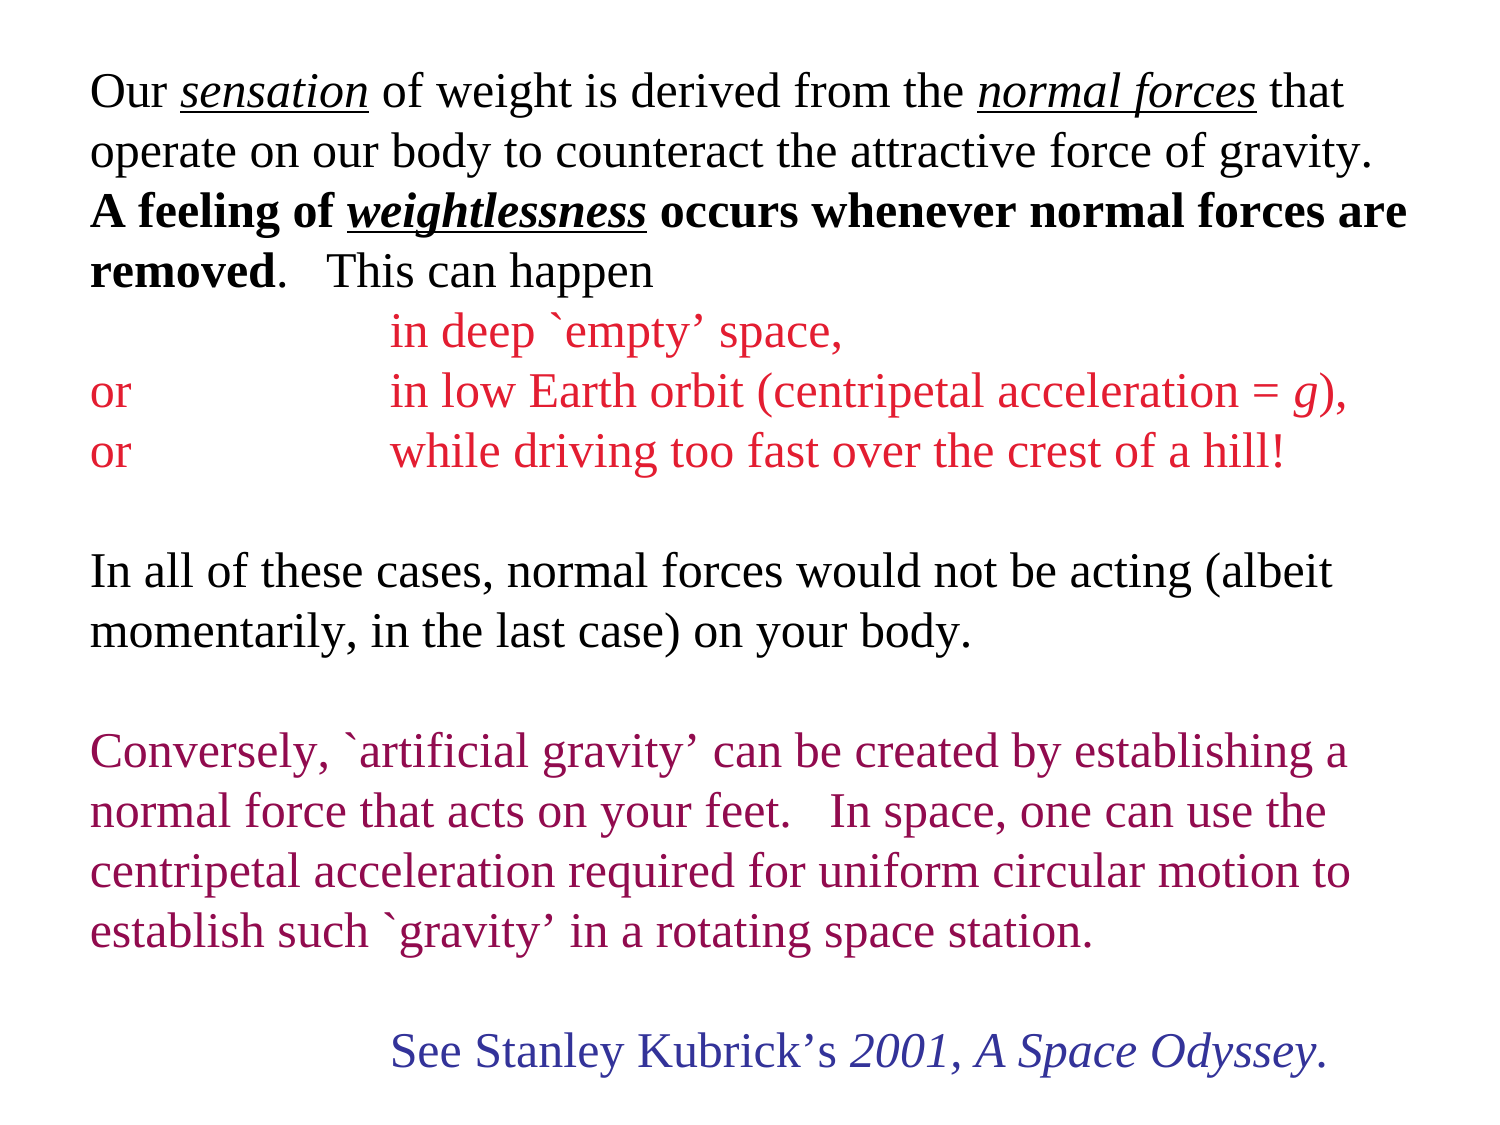

Our sensation of weight is derived from the normal forces that operate on our body to counteract the attractive force of gravity. A feeling of weightlessness occurs whenever normal forces are removed. This can happen
		in deep `empty’ space,
or		in low Earth orbit (centripetal acceleration = g),
or		while driving too fast over the crest of a hill!
In all of these cases, normal forces would not be acting (albeit momentarily, in the last case) on your body.
Conversely, `artificial gravity’ can be created by establishing a normal force that acts on your feet. In space, one can use the centripetal acceleration required for uniform circular motion to establish such `gravity’ in a rotating space station.
		See Stanley Kubrick’s 2001, A Space Odyssey.